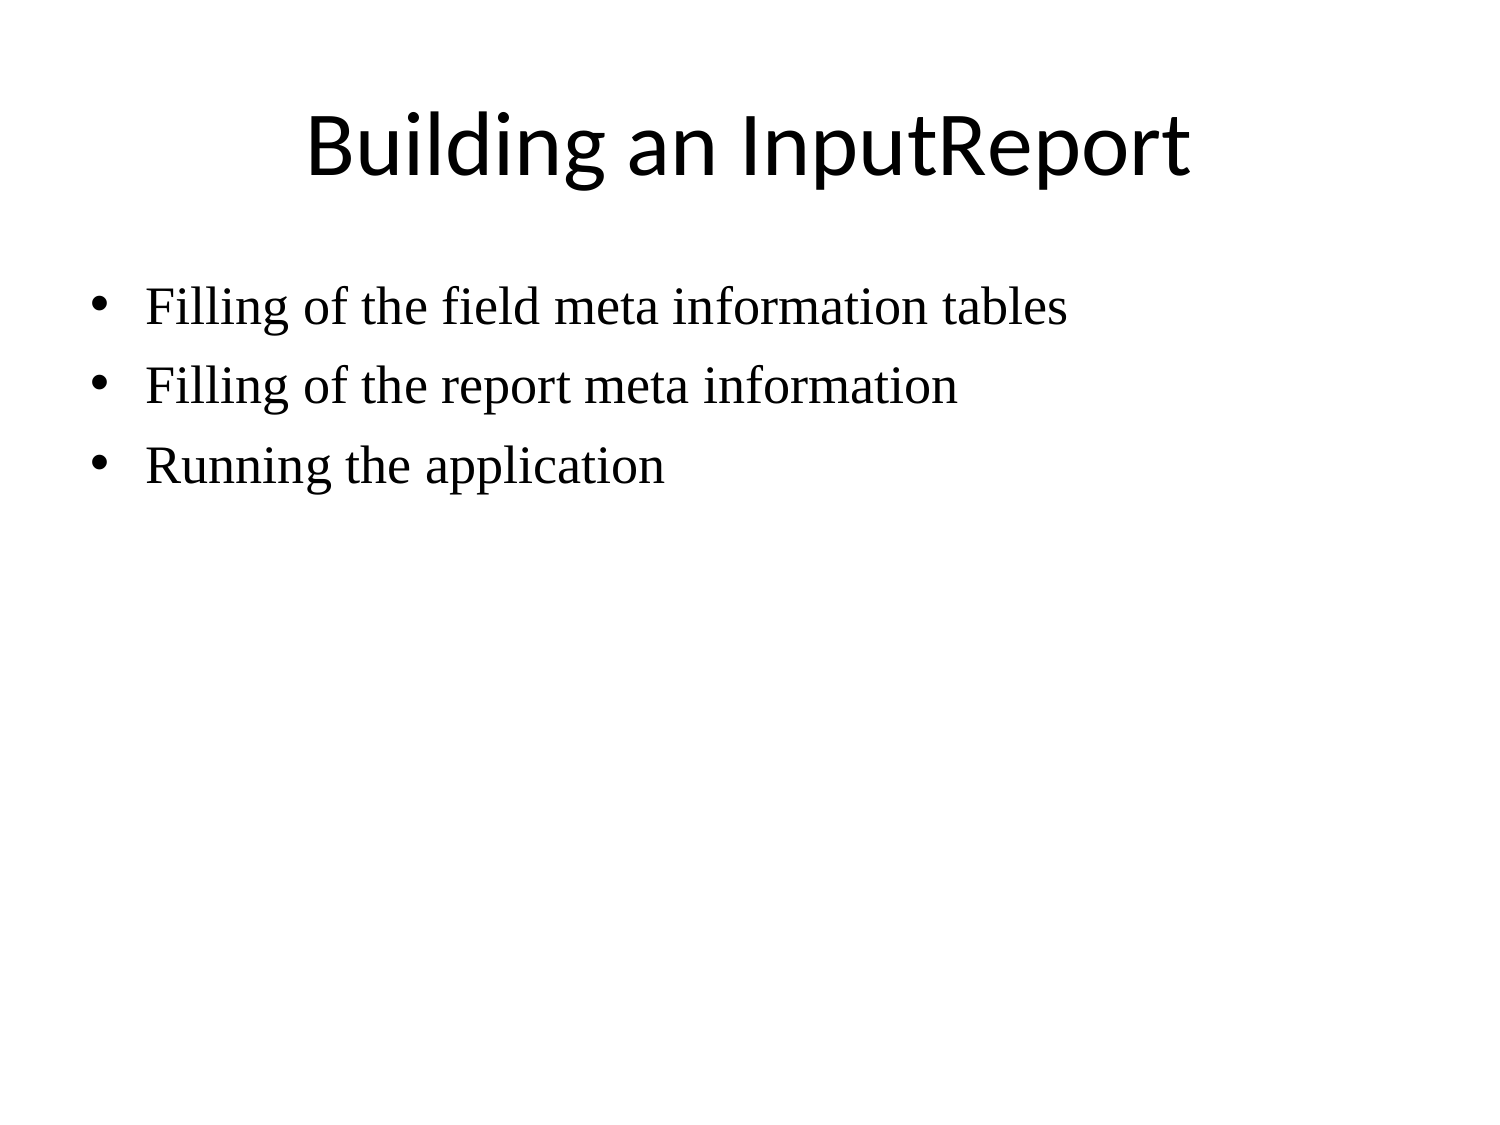

Building an InputReport
Filling of the field meta information tables
Filling of the report meta information
Running the application